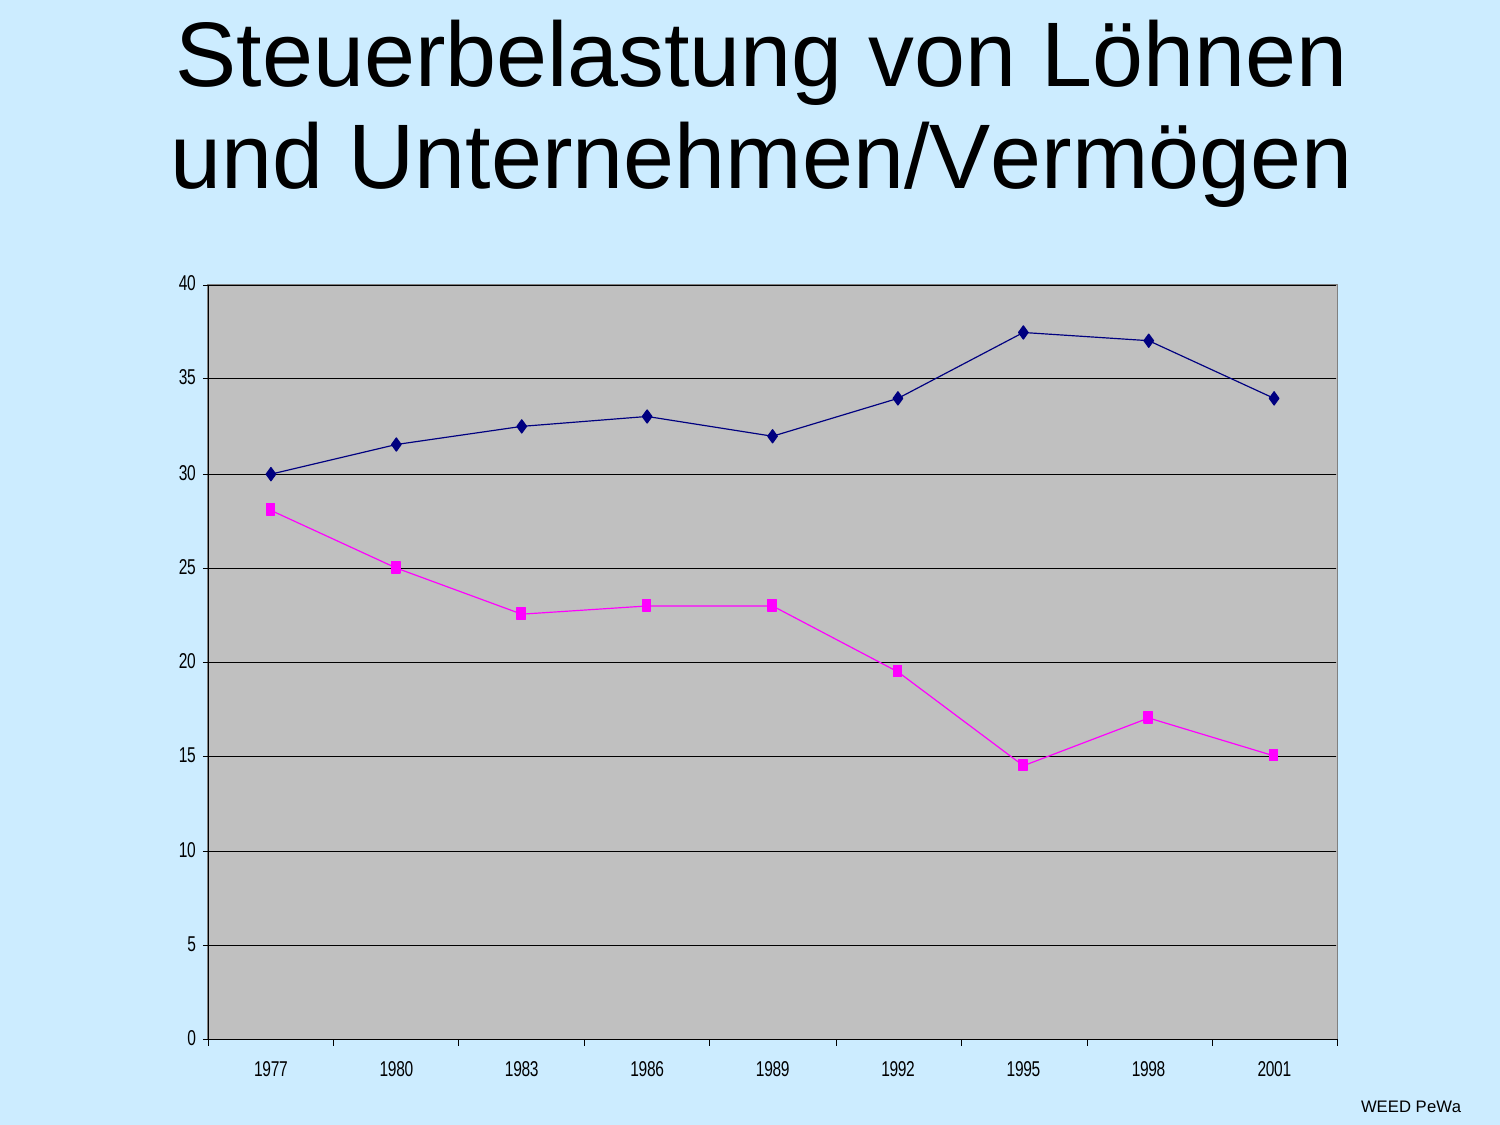

# Steuerbelastung von Löhnen und Unternehmen/Vermögen
WEED PeWa